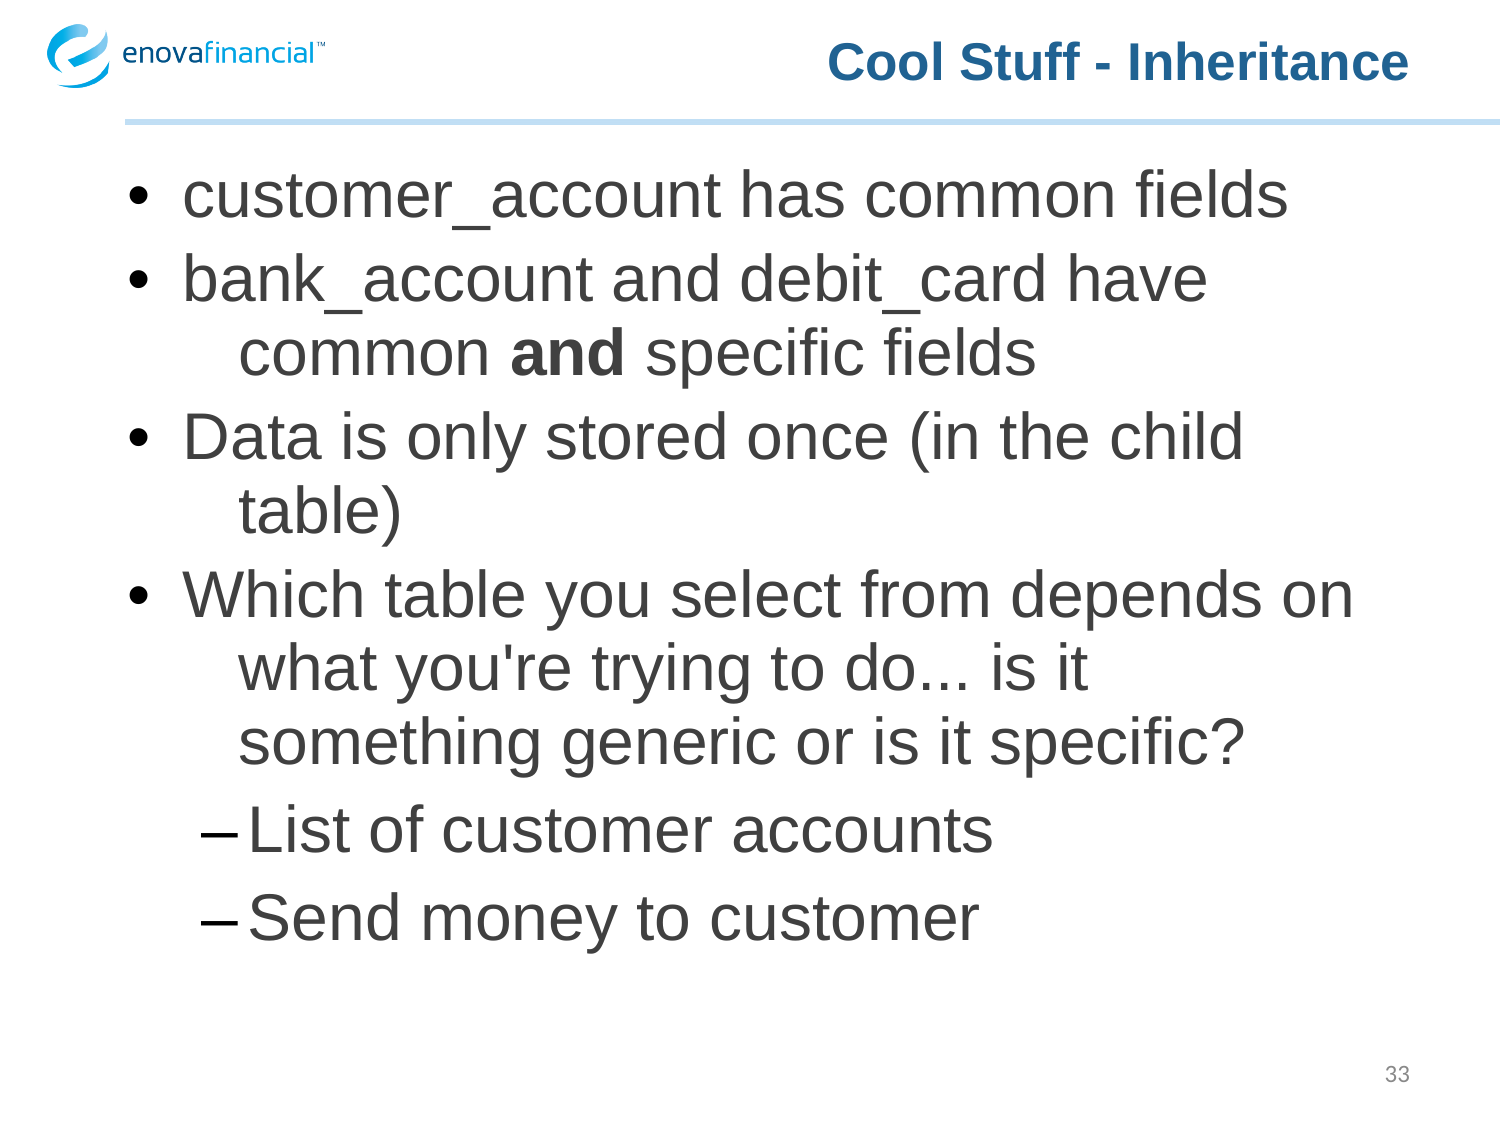

Cool Stuff - Inheritance
# customer_account has common fields
bank_account and debit_card have common and specific fields
Data is only stored once (in the child table)
Which table you select from depends on what you're trying to do... is it something generic or is it specific?
List of customer accounts
Send money to customer